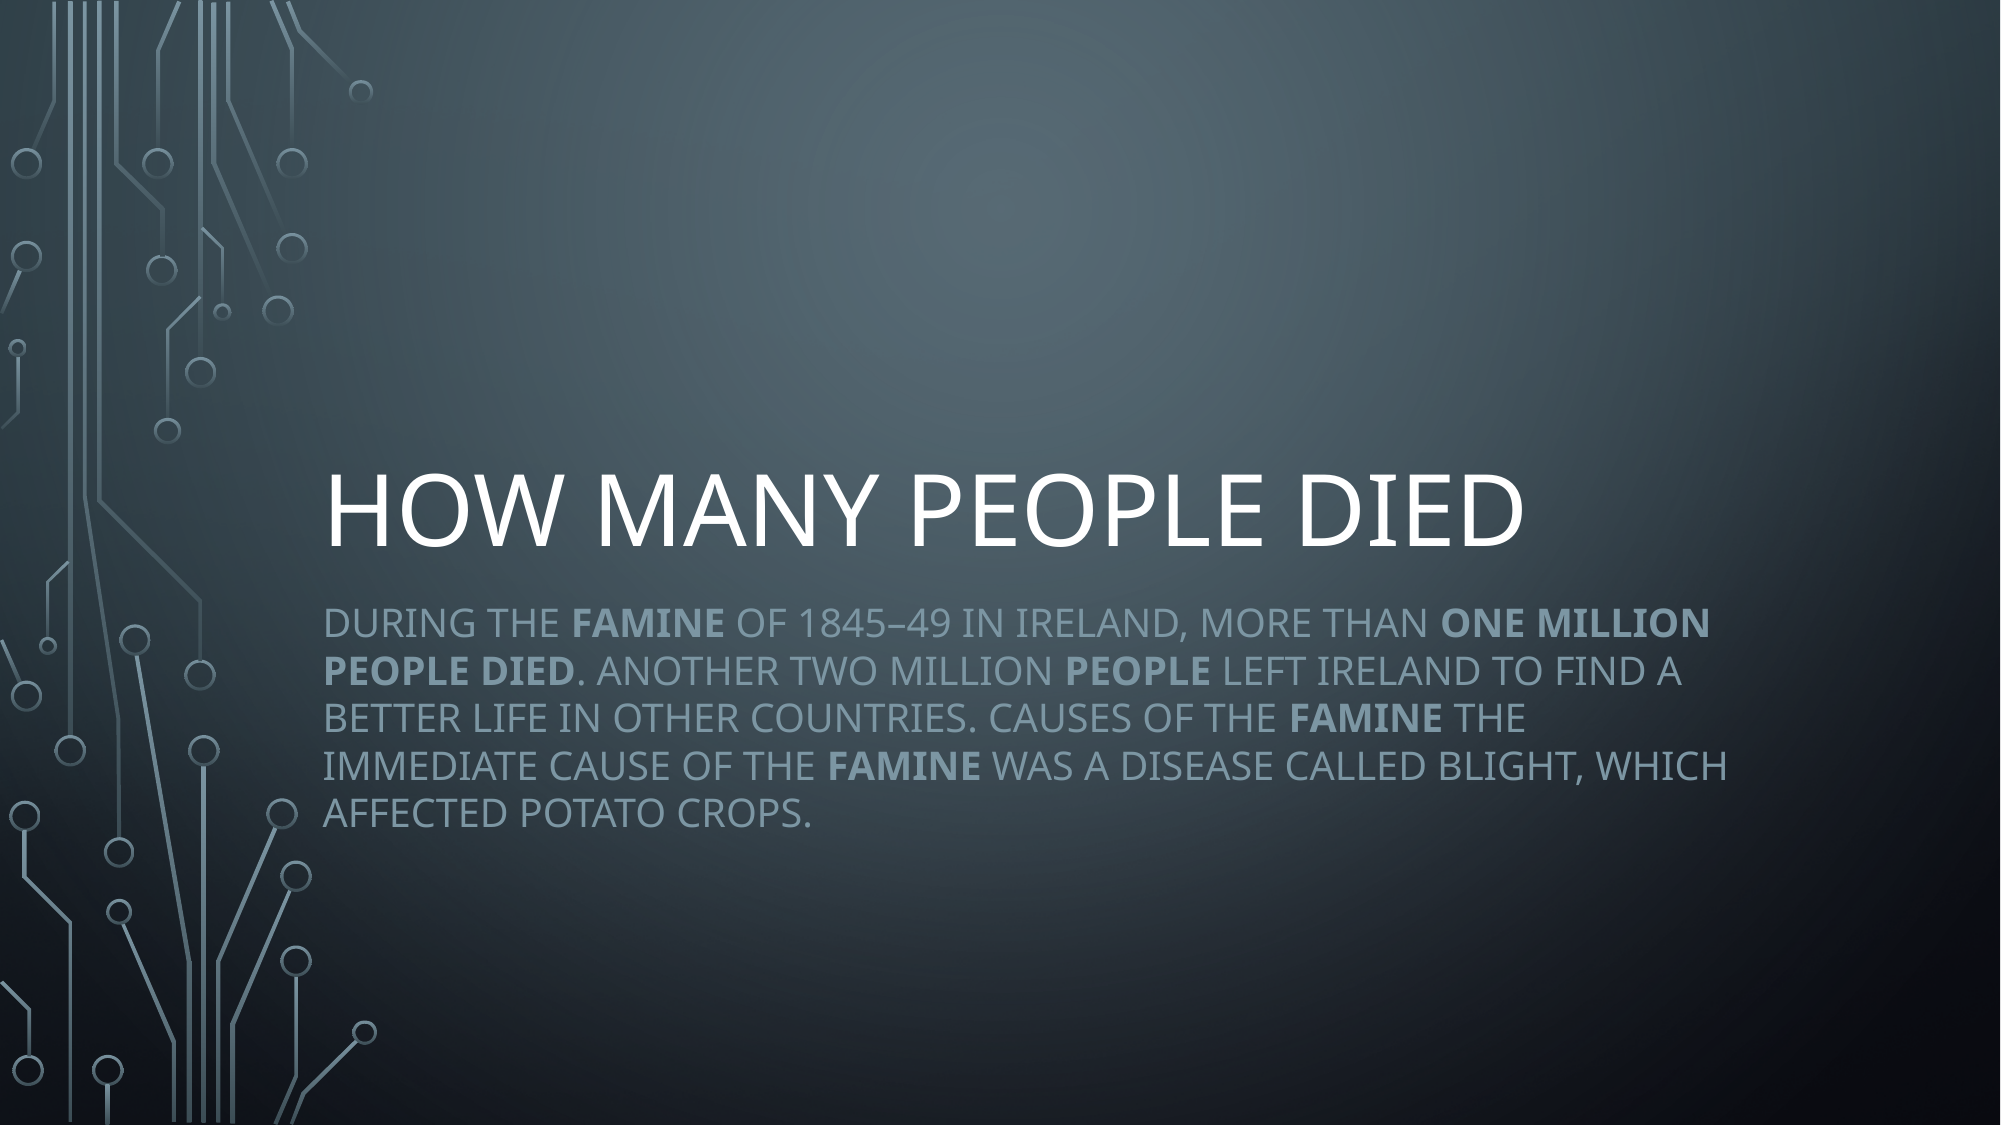

# HOW many people died
During the Famine of 1845–49 in Ireland, more than one million people died. Another two million people left Ireland to find a better life in other countries. Causes of the Famine The immediate cause of the famine was a disease called blight, which affected potato crops.